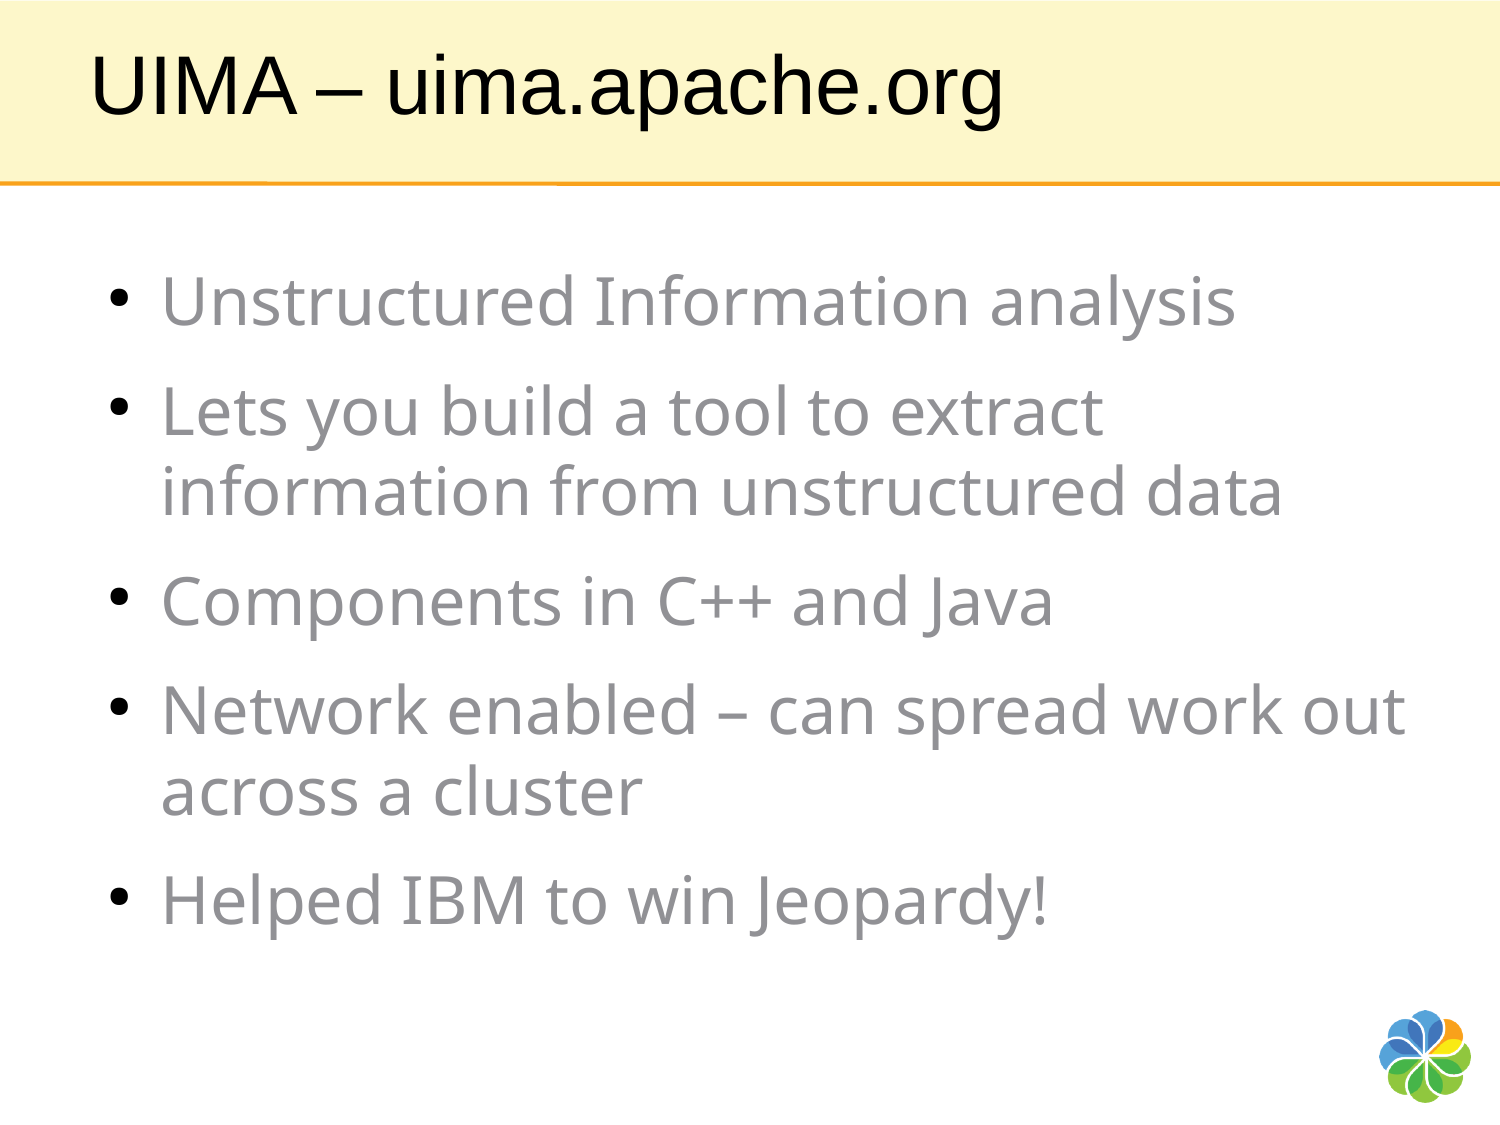

# UIMA – uima.apache.org
Unstructured Information analysis
Lets you build a tool to extract information from unstructured data
Components in C++ and Java
Network enabled – can spread work out across a cluster
Helped IBM to win Jeopardy!